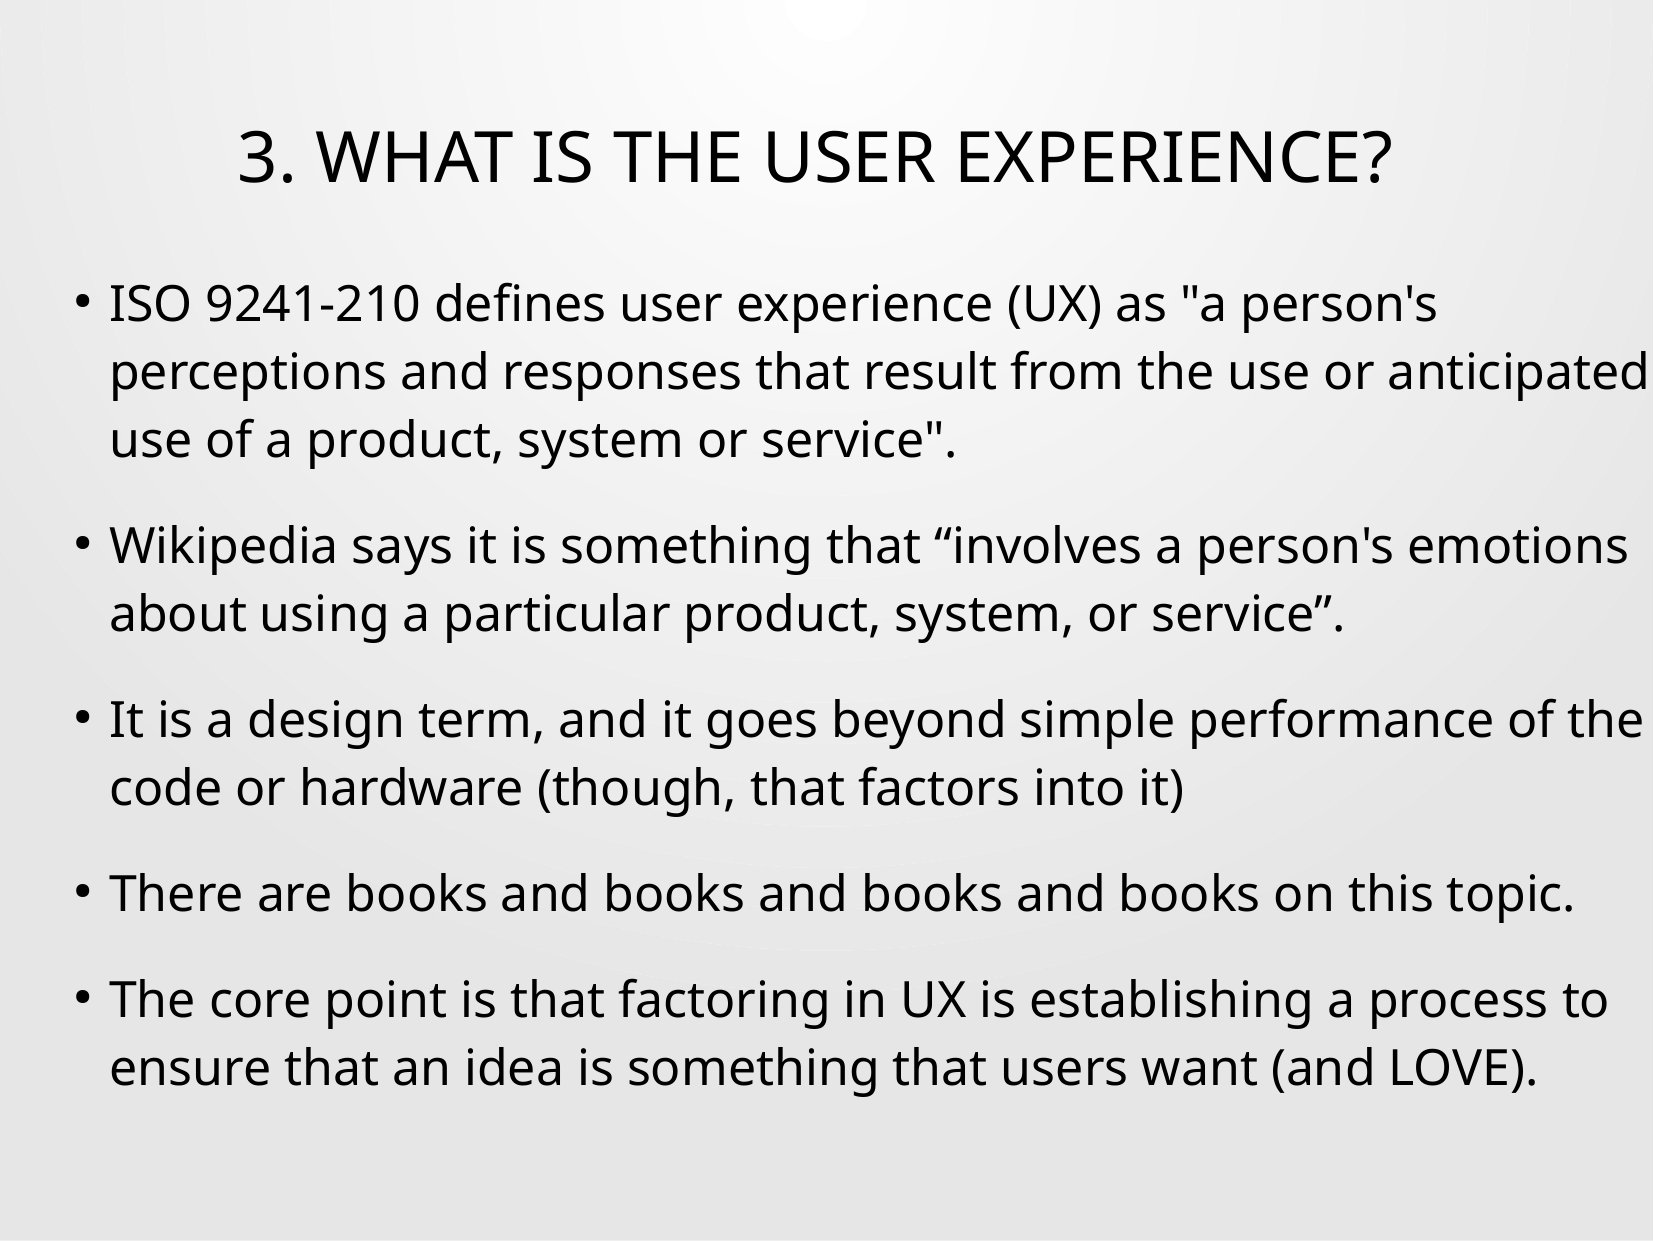

3. WHAT IS THE USER EXPERIENCE?
ISO 9241-210 defines user experience (UX) as "a person's
perceptions and responses that result from the use or anticipated
use of a product, system or service".
Wikipedia says it is something that “involves a person's emotions
about using a particular product, system, or service”.
It is a design term, and it goes beyond simple performance of the
code or hardware (though, that factors into it)
There are books and books and books and books on this topic.
The core point is that factoring in UX is establishing a process to
ensure that an idea is something that users want (and LOVE).